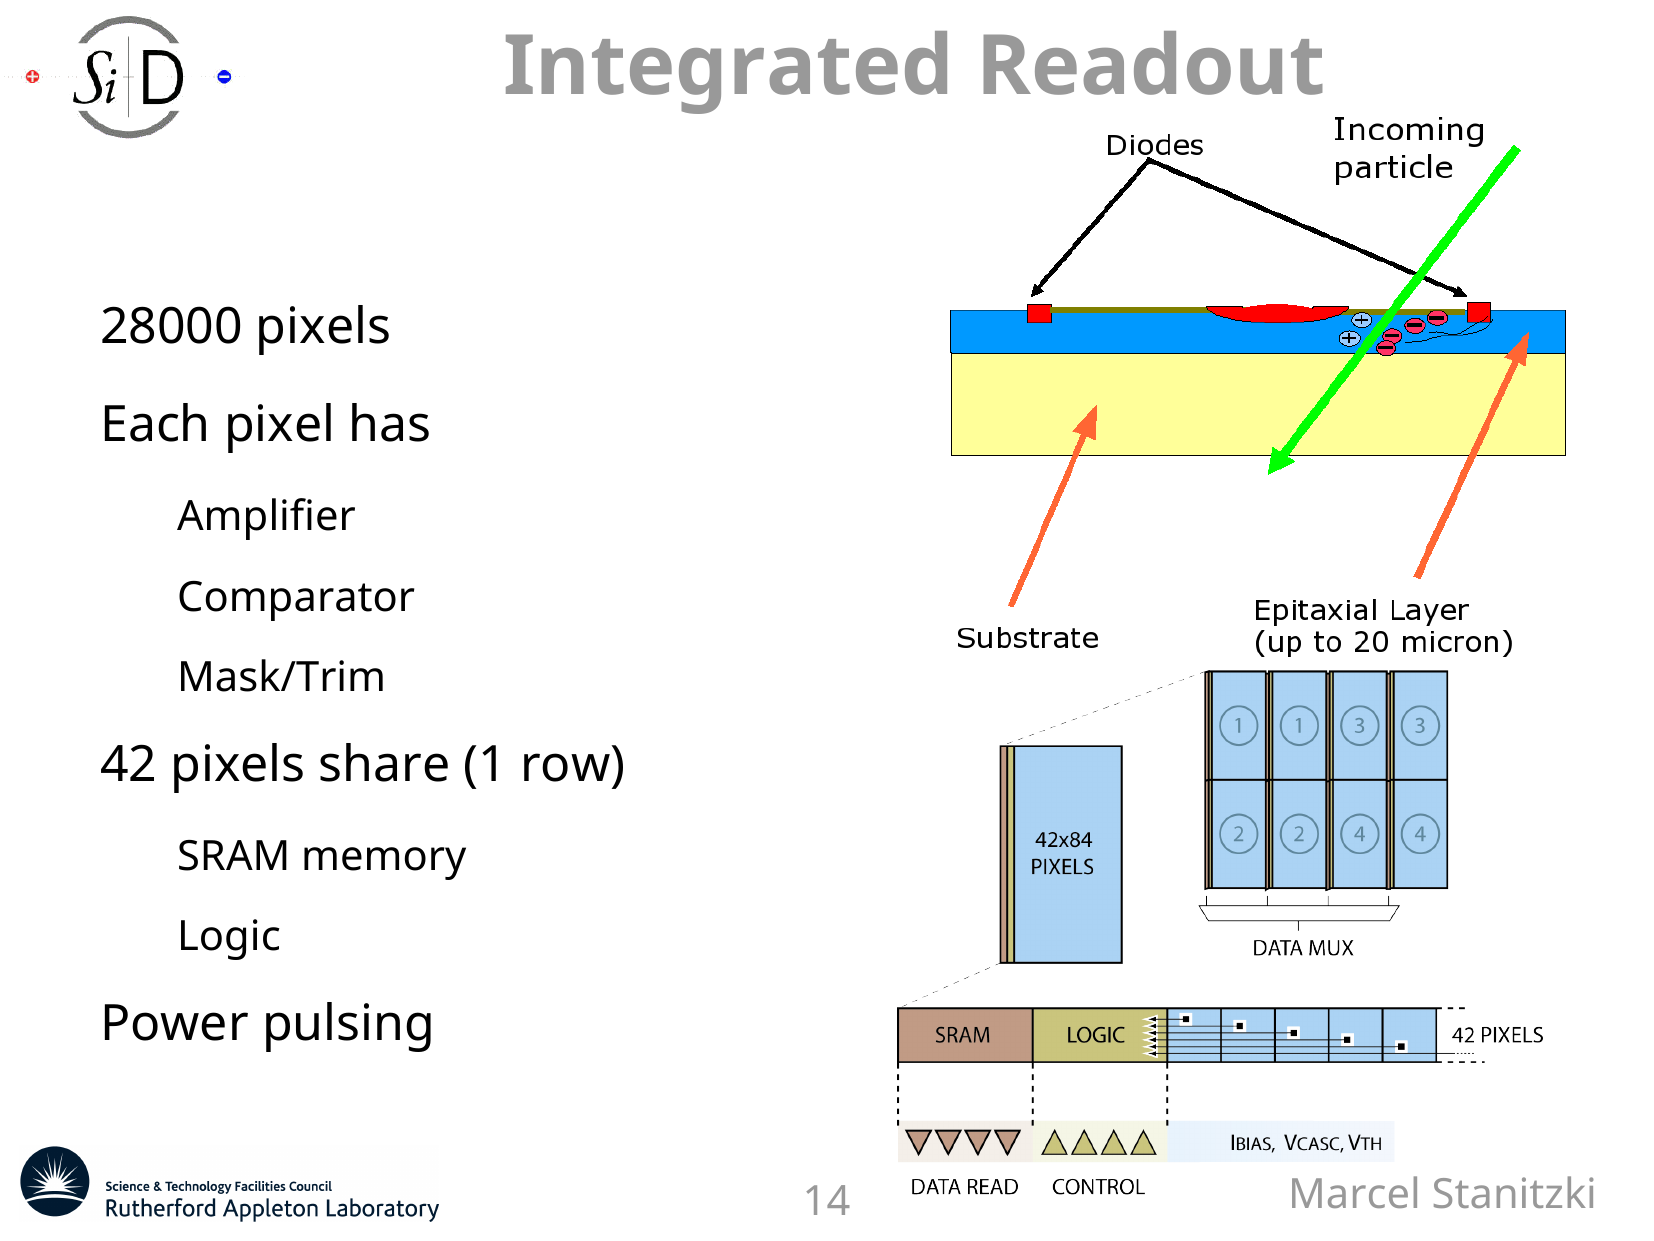

# Integrated Readout
28000 pixels
Each pixel has
Amplifier
Comparator
Mask/Trim
42 pixels share (1 row)
SRAM memory
Logic
Power pulsing